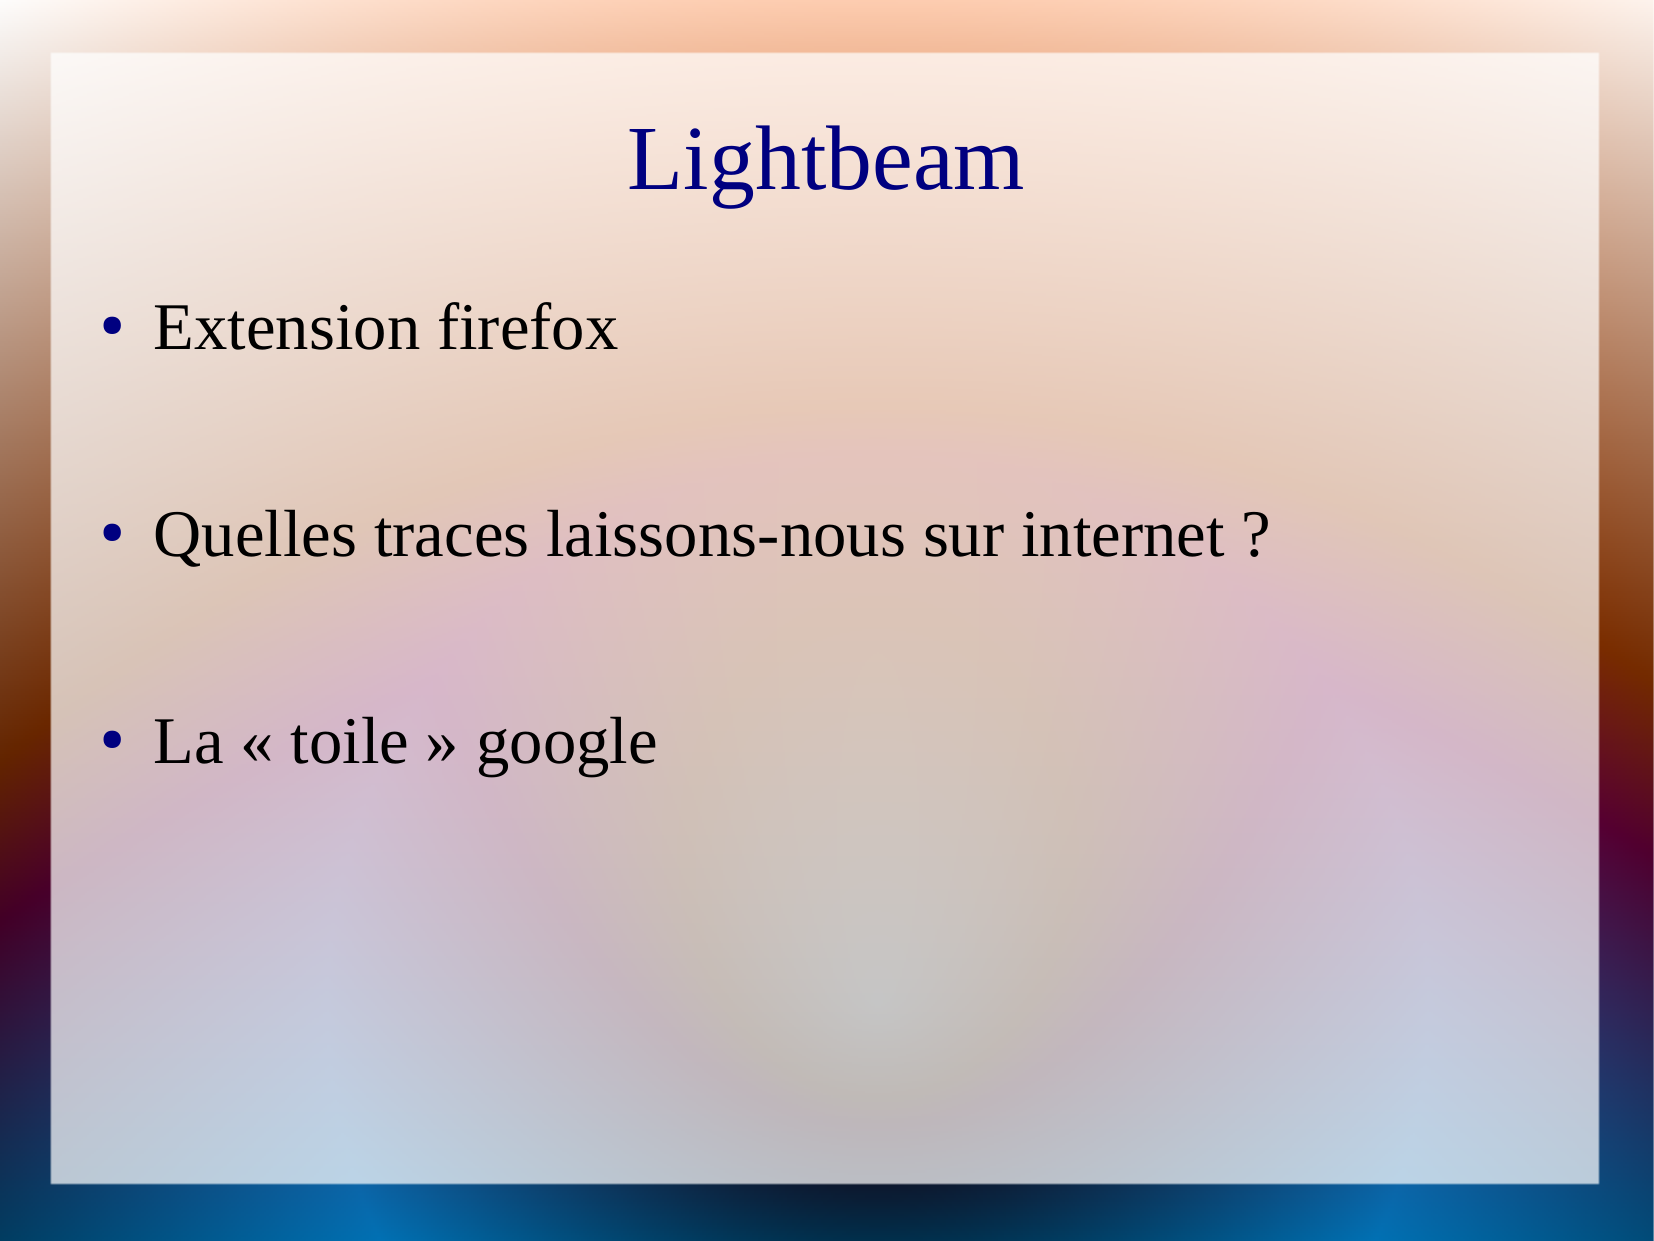

# Lightbeam
Extension firefox
Quelles traces laissons-nous sur internet ?
La « toile » google